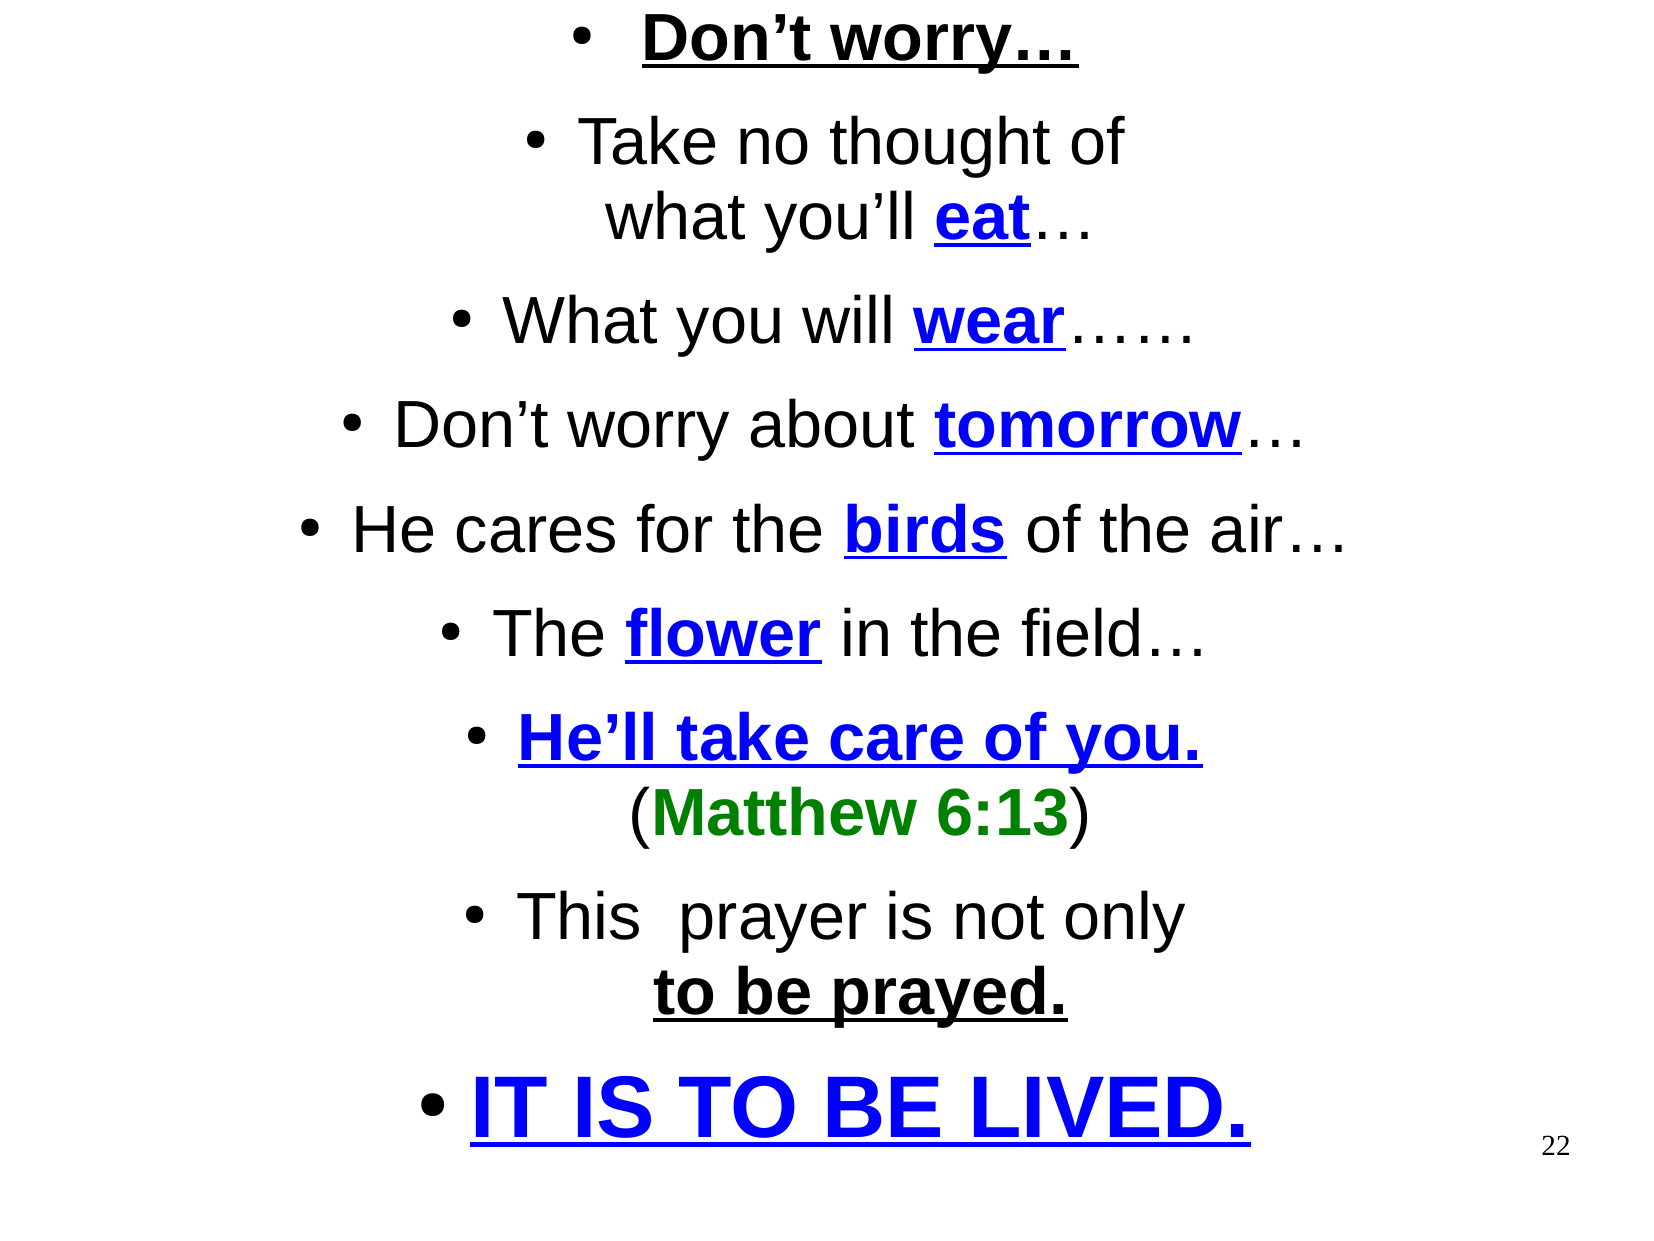

# Don’t worry…
Take no thought of
what you’ll eat…
What you will wear……
Don’t worry about tomorrow…
He cares for the birds of the air…
The flower in the field…
He’ll take care of you.
(Matthew 6:13)
This  prayer is not only
to be prayed.
IT IS TO BE LIVED.
22